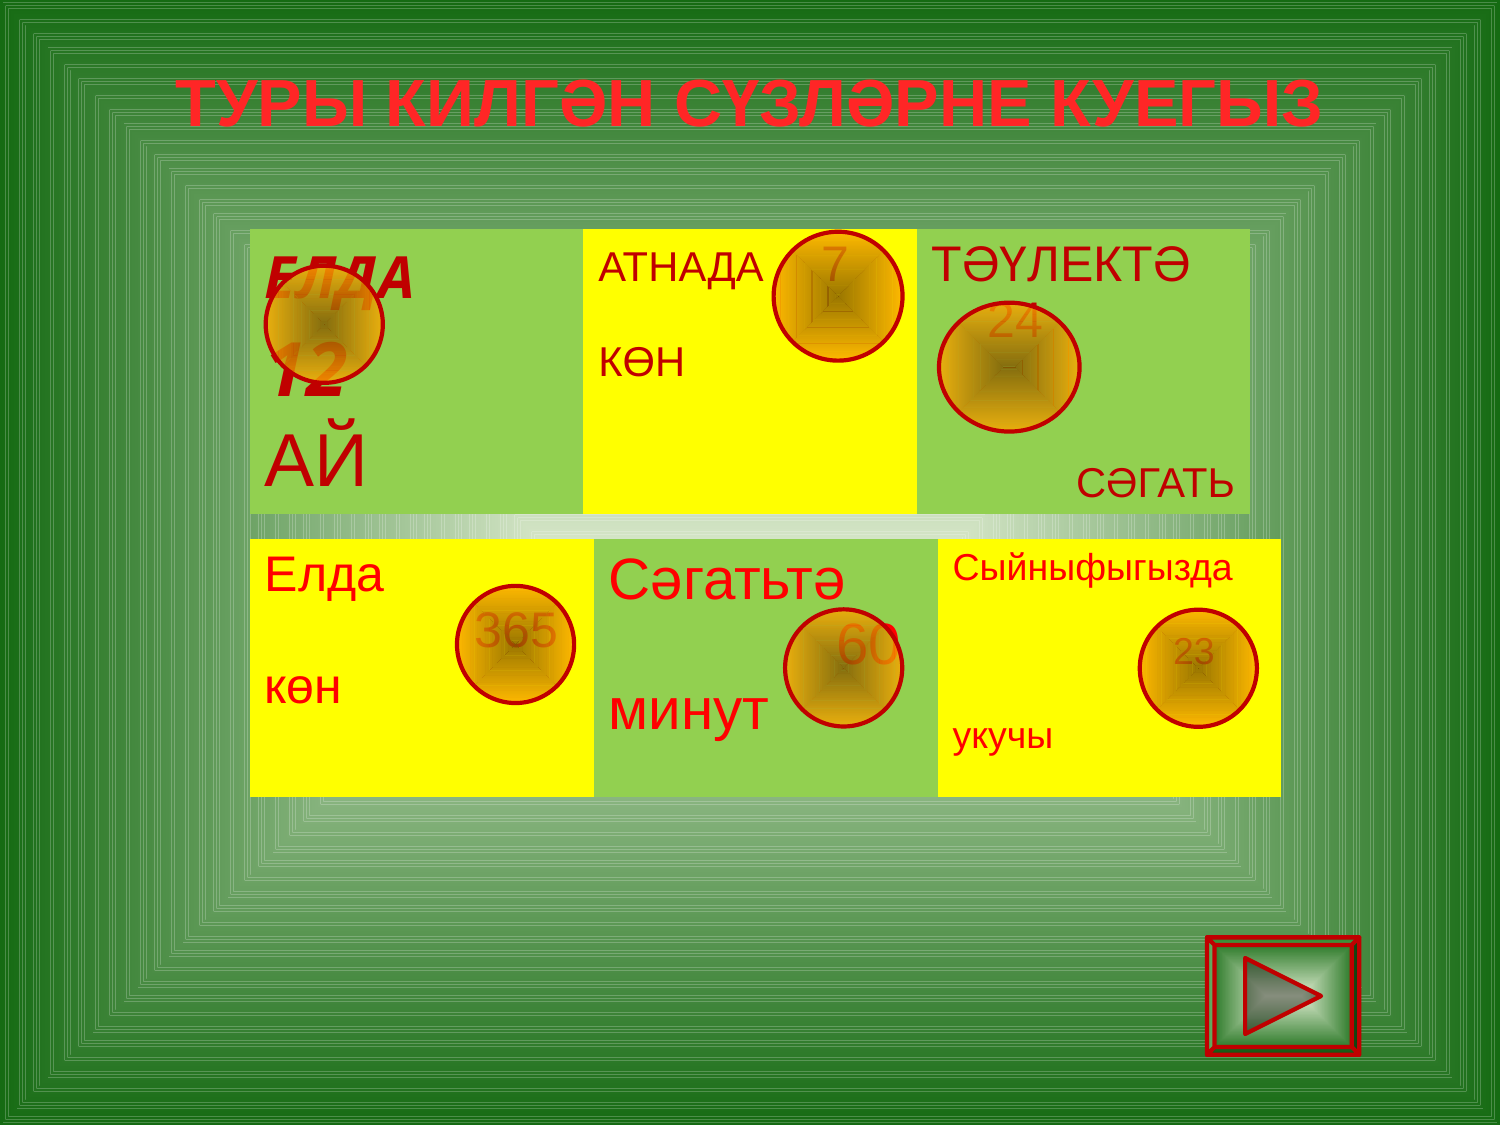

# ТУРЫ КИЛГӘН СҮЗЛӘРНЕ КУЕГЫЗ
| ЕЛДА 12 АЙ | АТНАДА 7 КӨН | ТӘҮЛЕКТӘ 24 СӘГАТЬ |
| --- | --- | --- |
| Елда 365 көн | Сәгатьтә 60 минут | Сыйныфыгызда 23 укучы |
| --- | --- | --- |